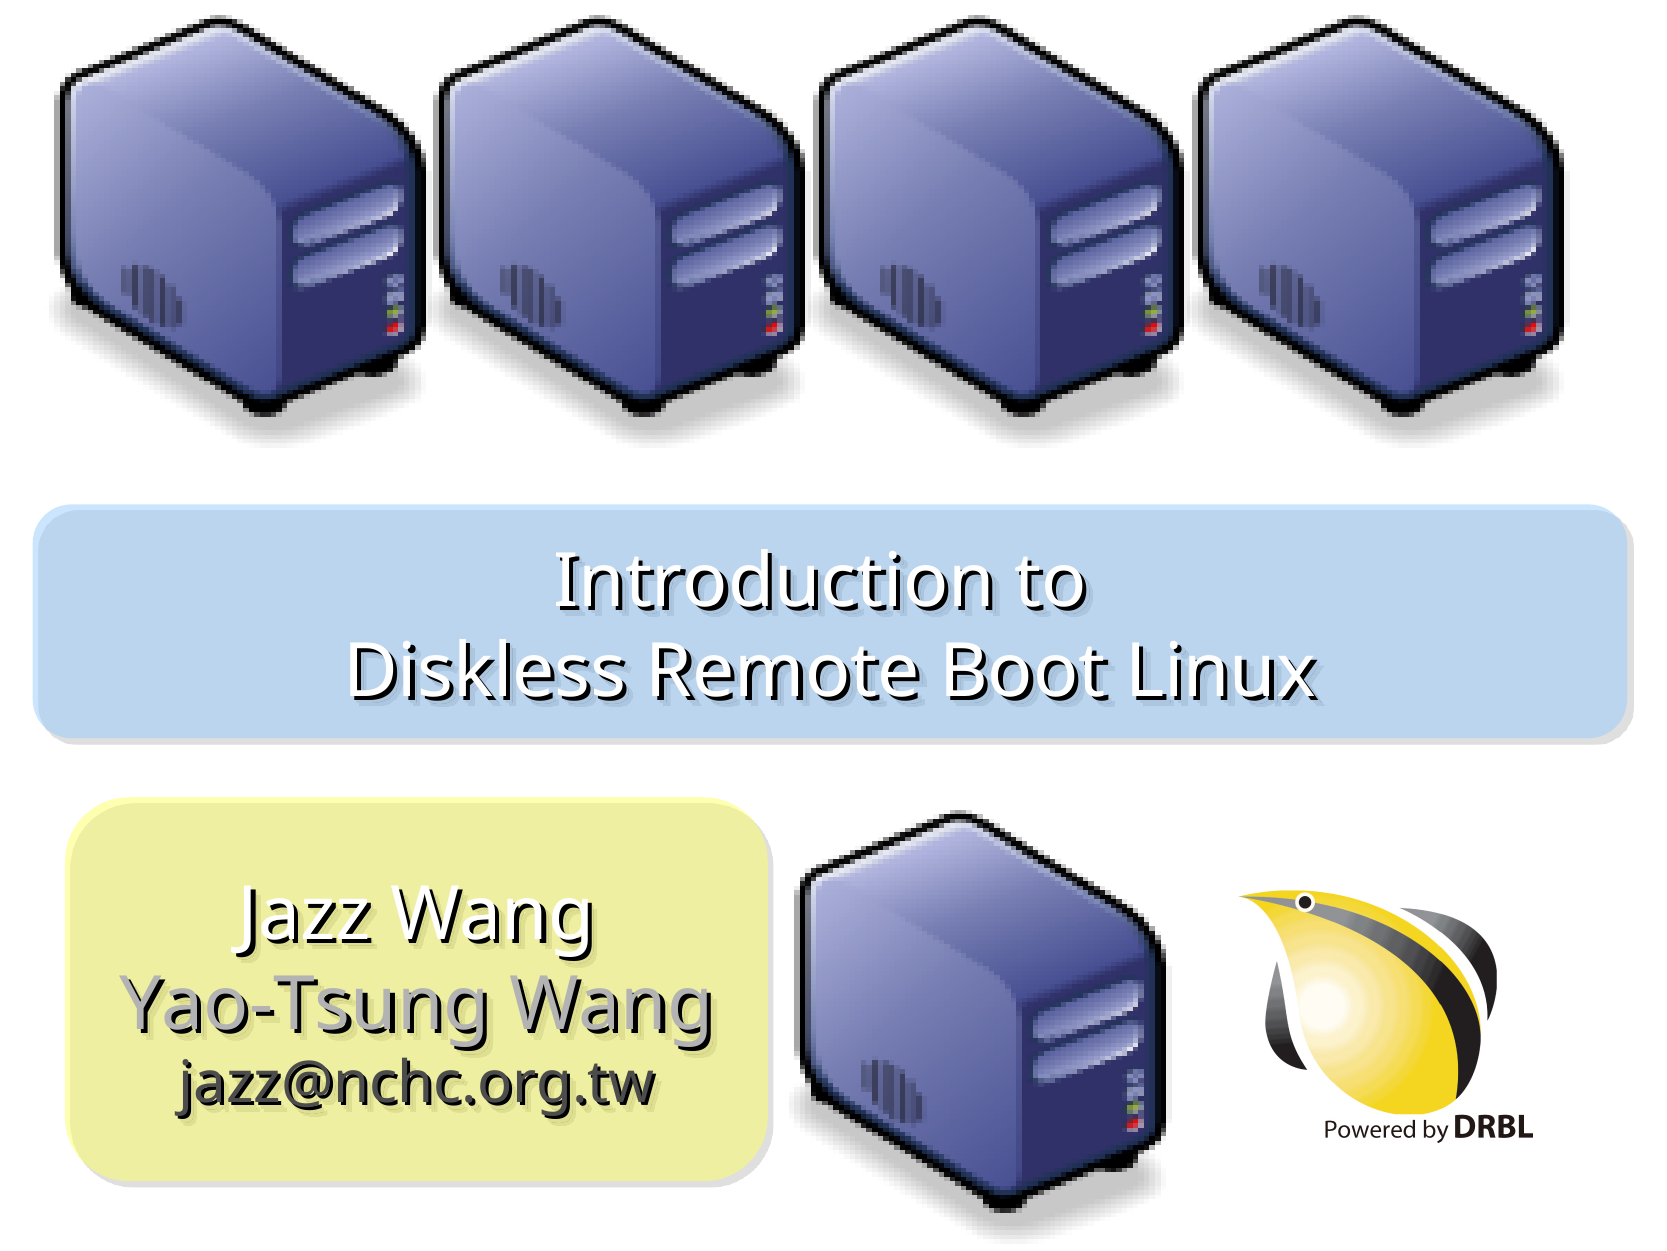

Introduction to
Diskless Remote Boot Linux
Jazz Wang
Yao-Tsung Wang
jazz@nchc.org.tw